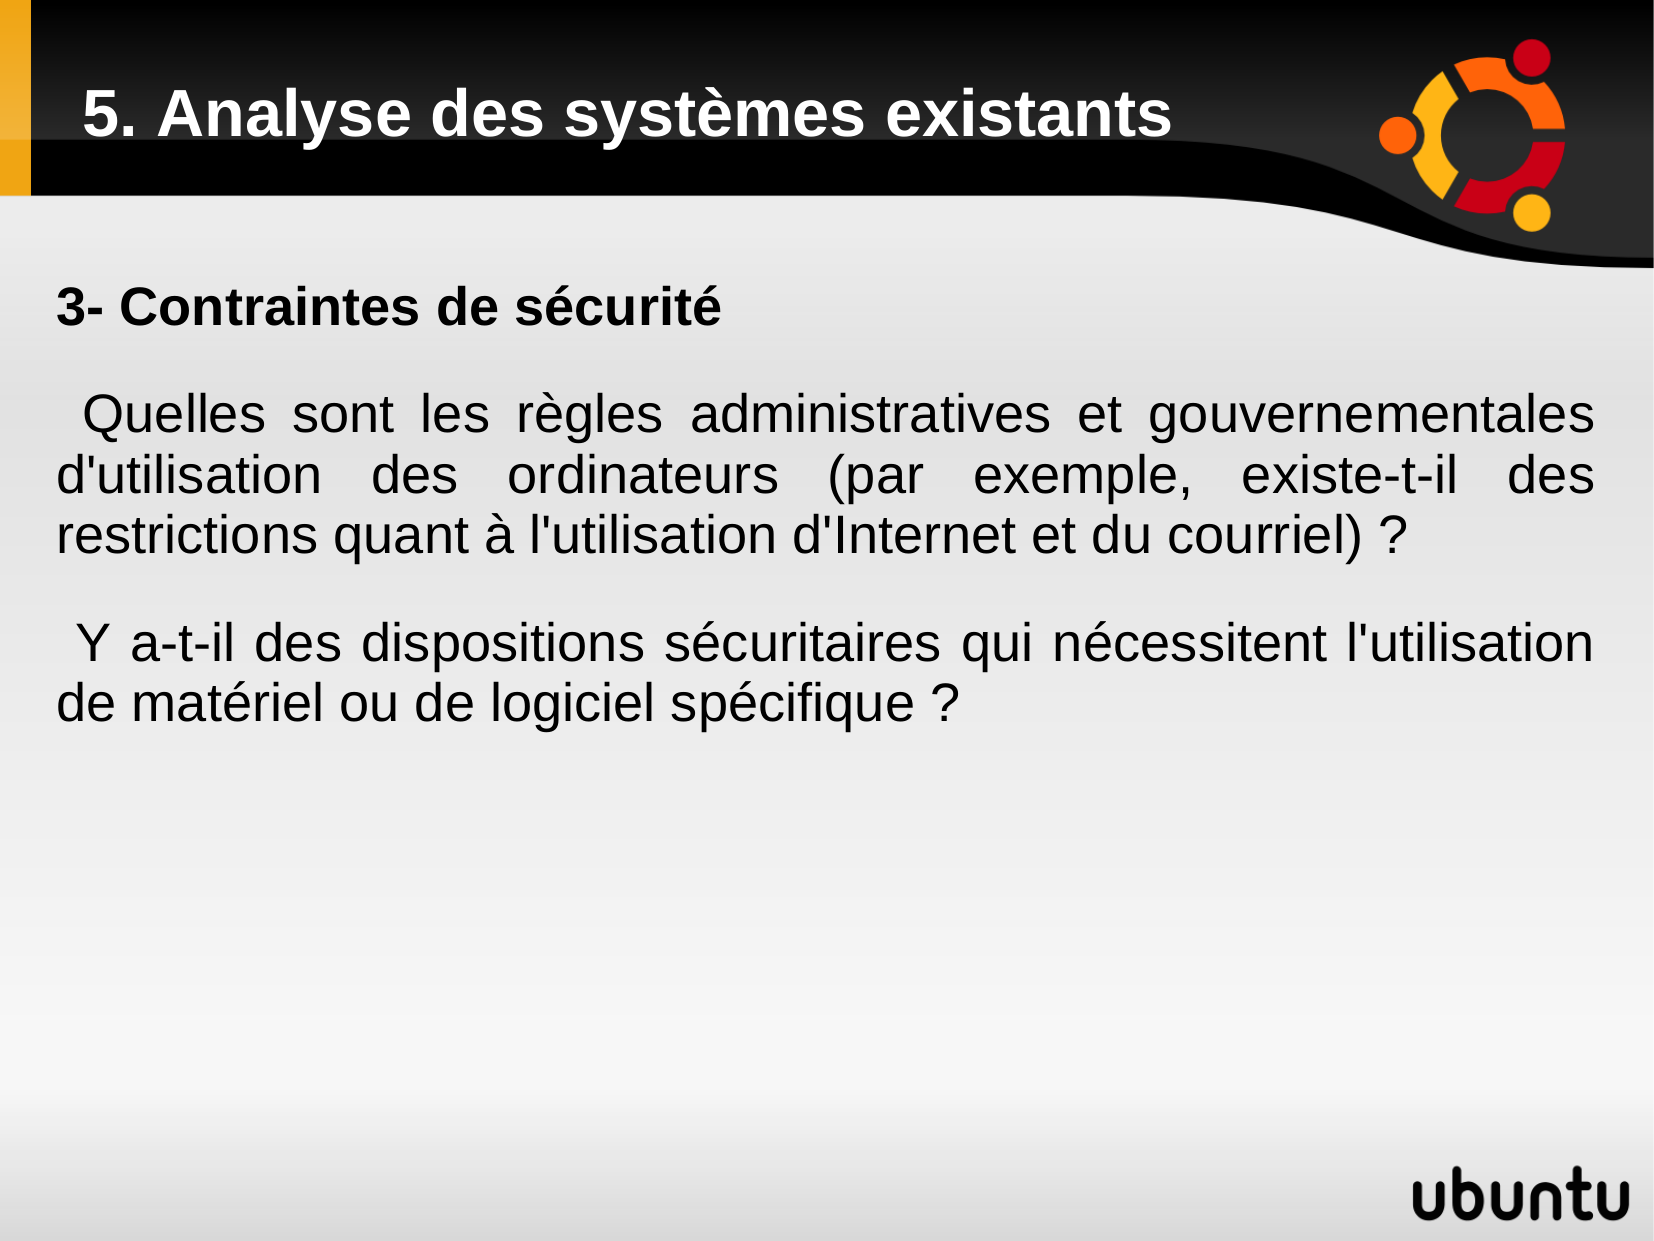

# 5. Analyse des systèmes existants
3- Contraintes de sécurité
 Quelles sont les règles administratives et gouvernementales d'utilisation des ordinateurs (par exemple, existe-t-il des restrictions quant à l'utilisation d'Internet et du courriel) ?
 Y a-t-il des dispositions sécuritaires qui nécessitent l'utilisation de matériel ou de logiciel spécifique ?